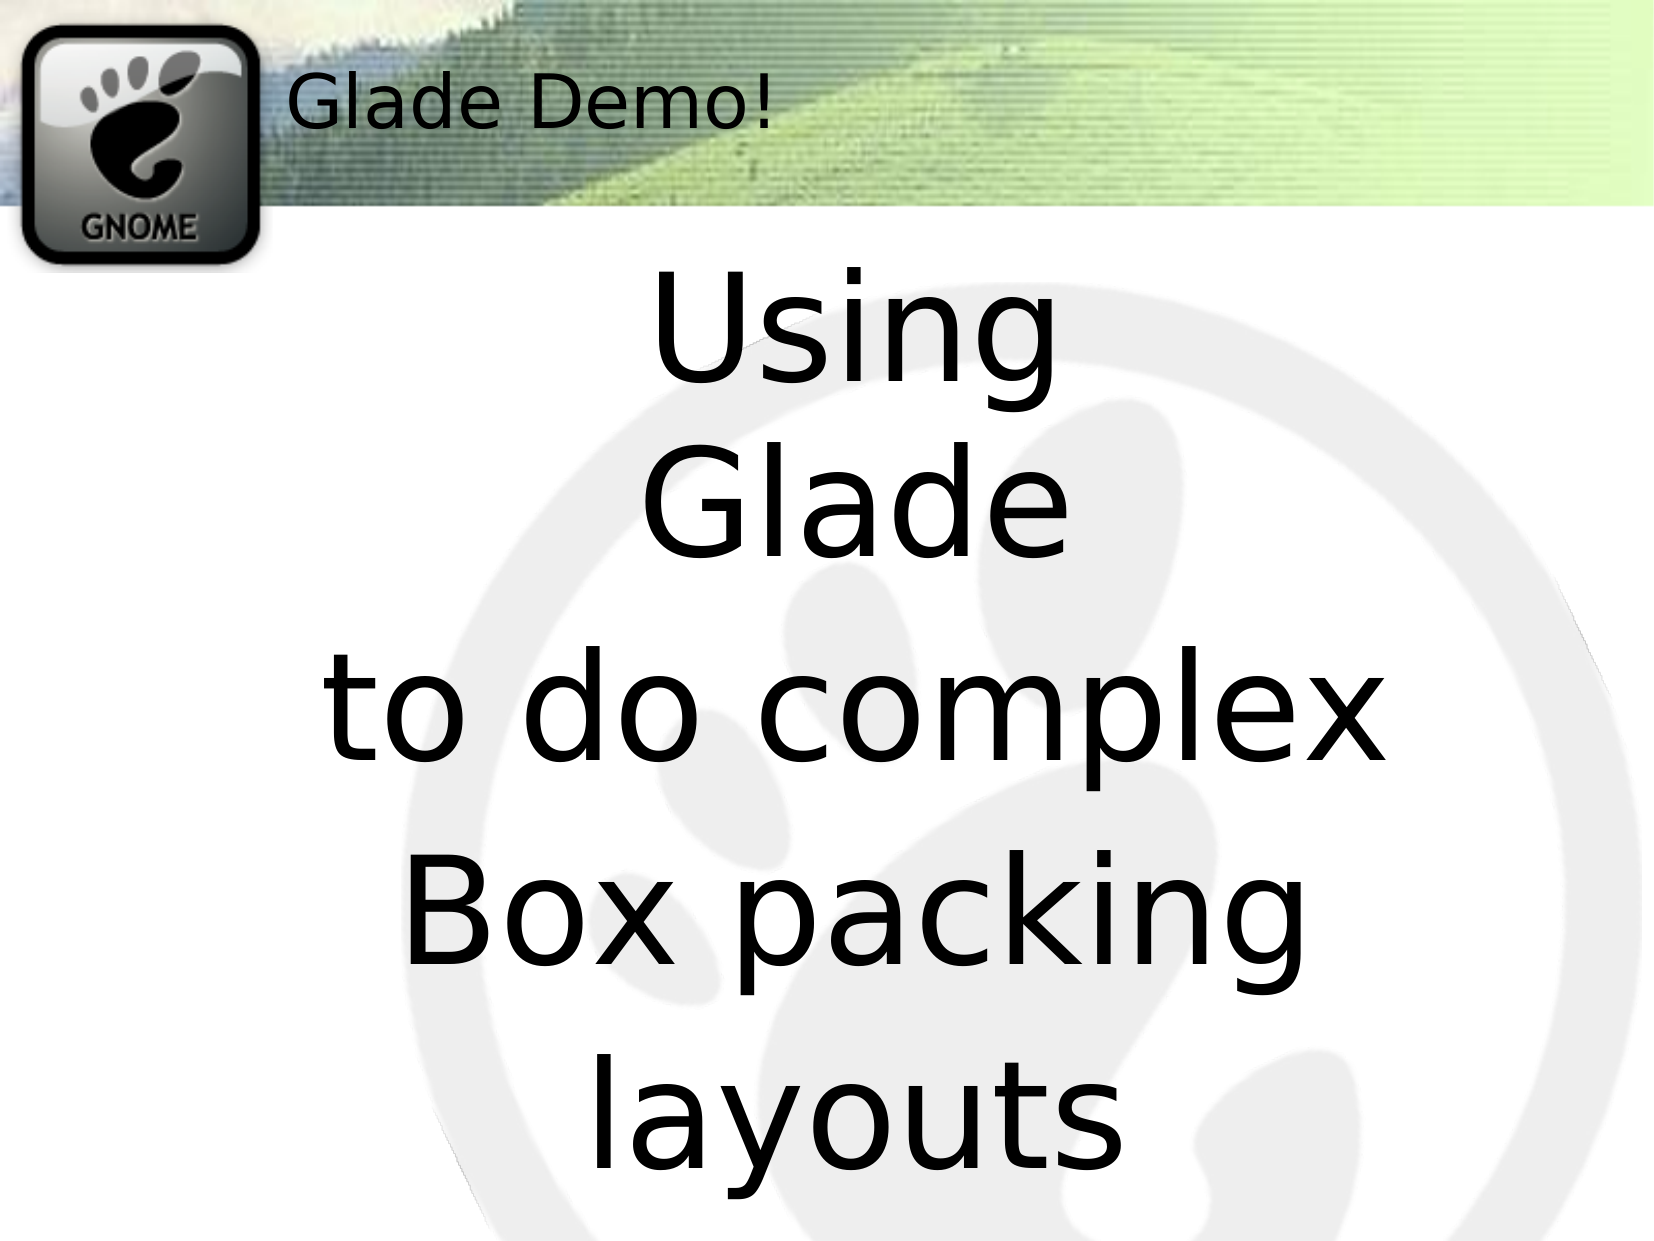

# Glade Demo!
Using
Glade
to do complex
Box packing
layouts